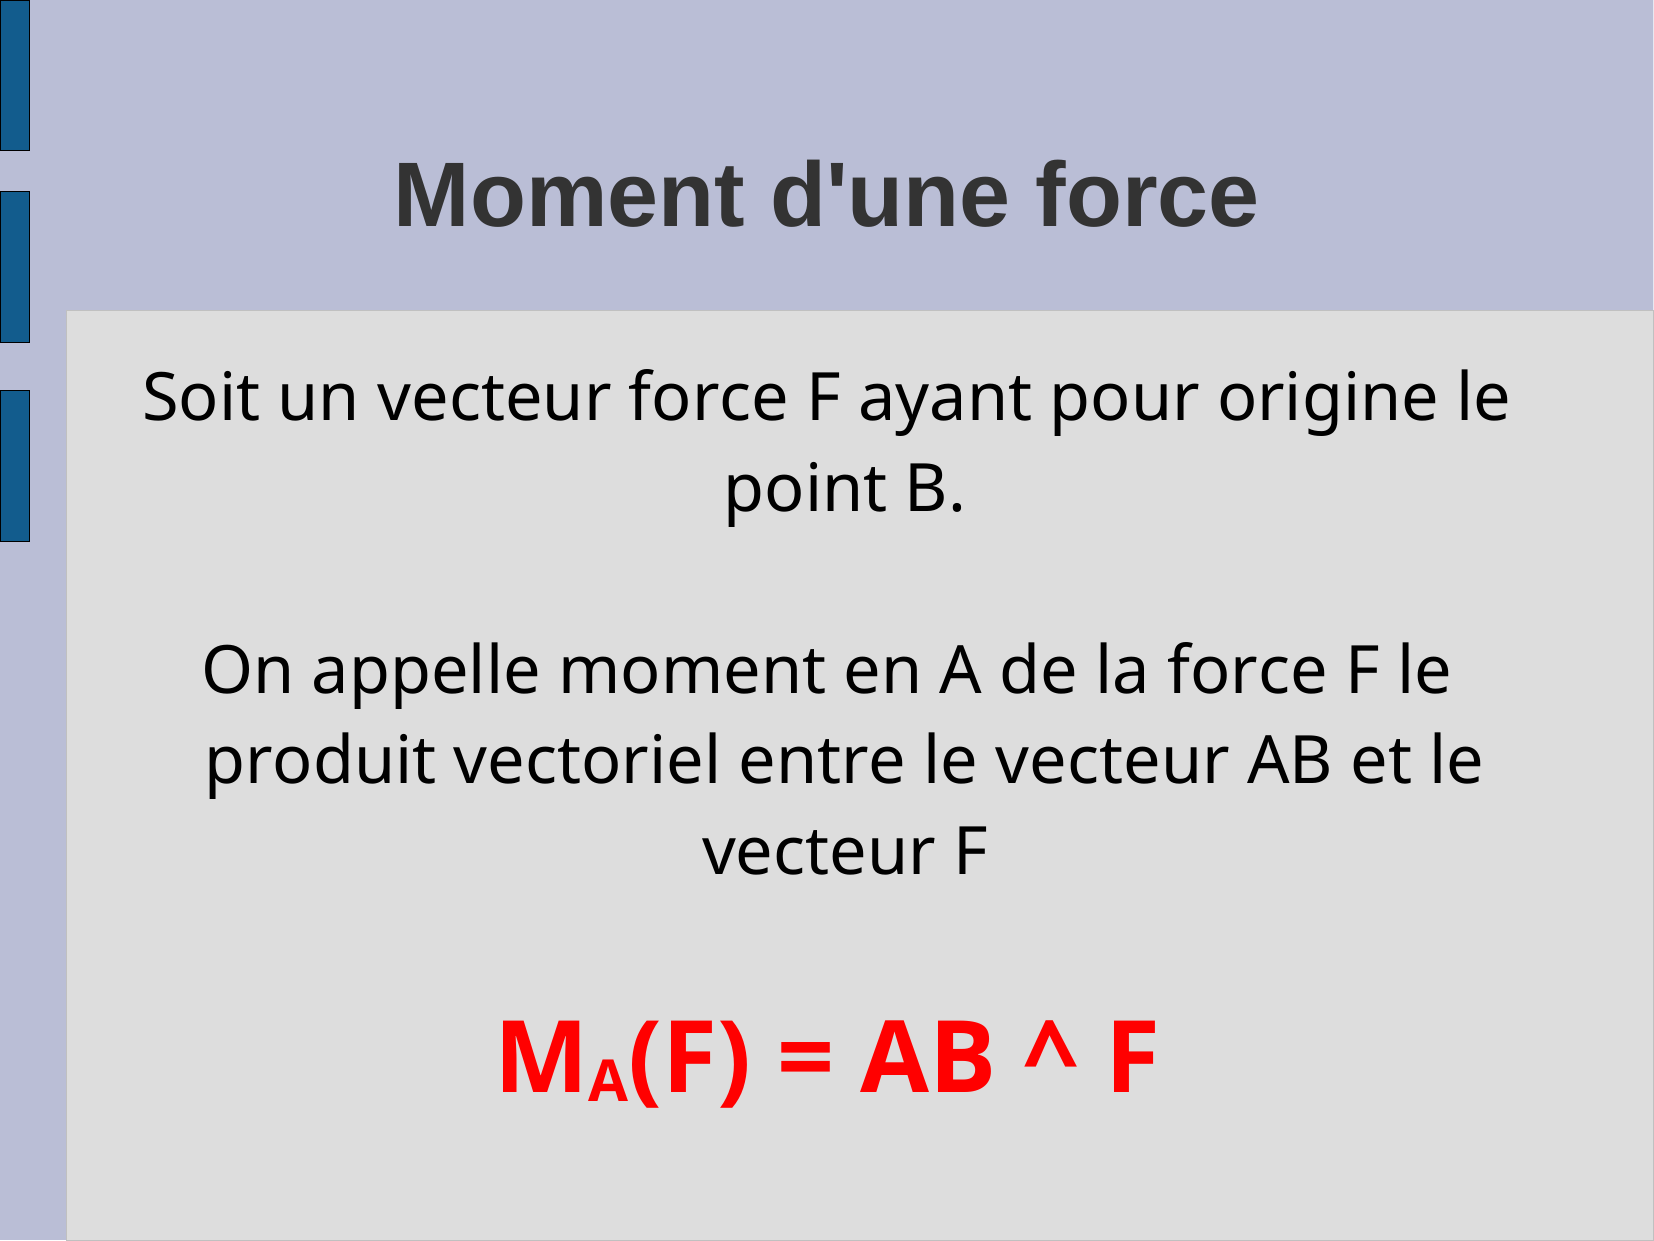

# Moment d'une force
Soit un vecteur force F ayant pour origine le point B.
On appelle moment en A de la force F le produit vectoriel entre le vecteur AB et le vecteur F
MA(F) = AB ^ F